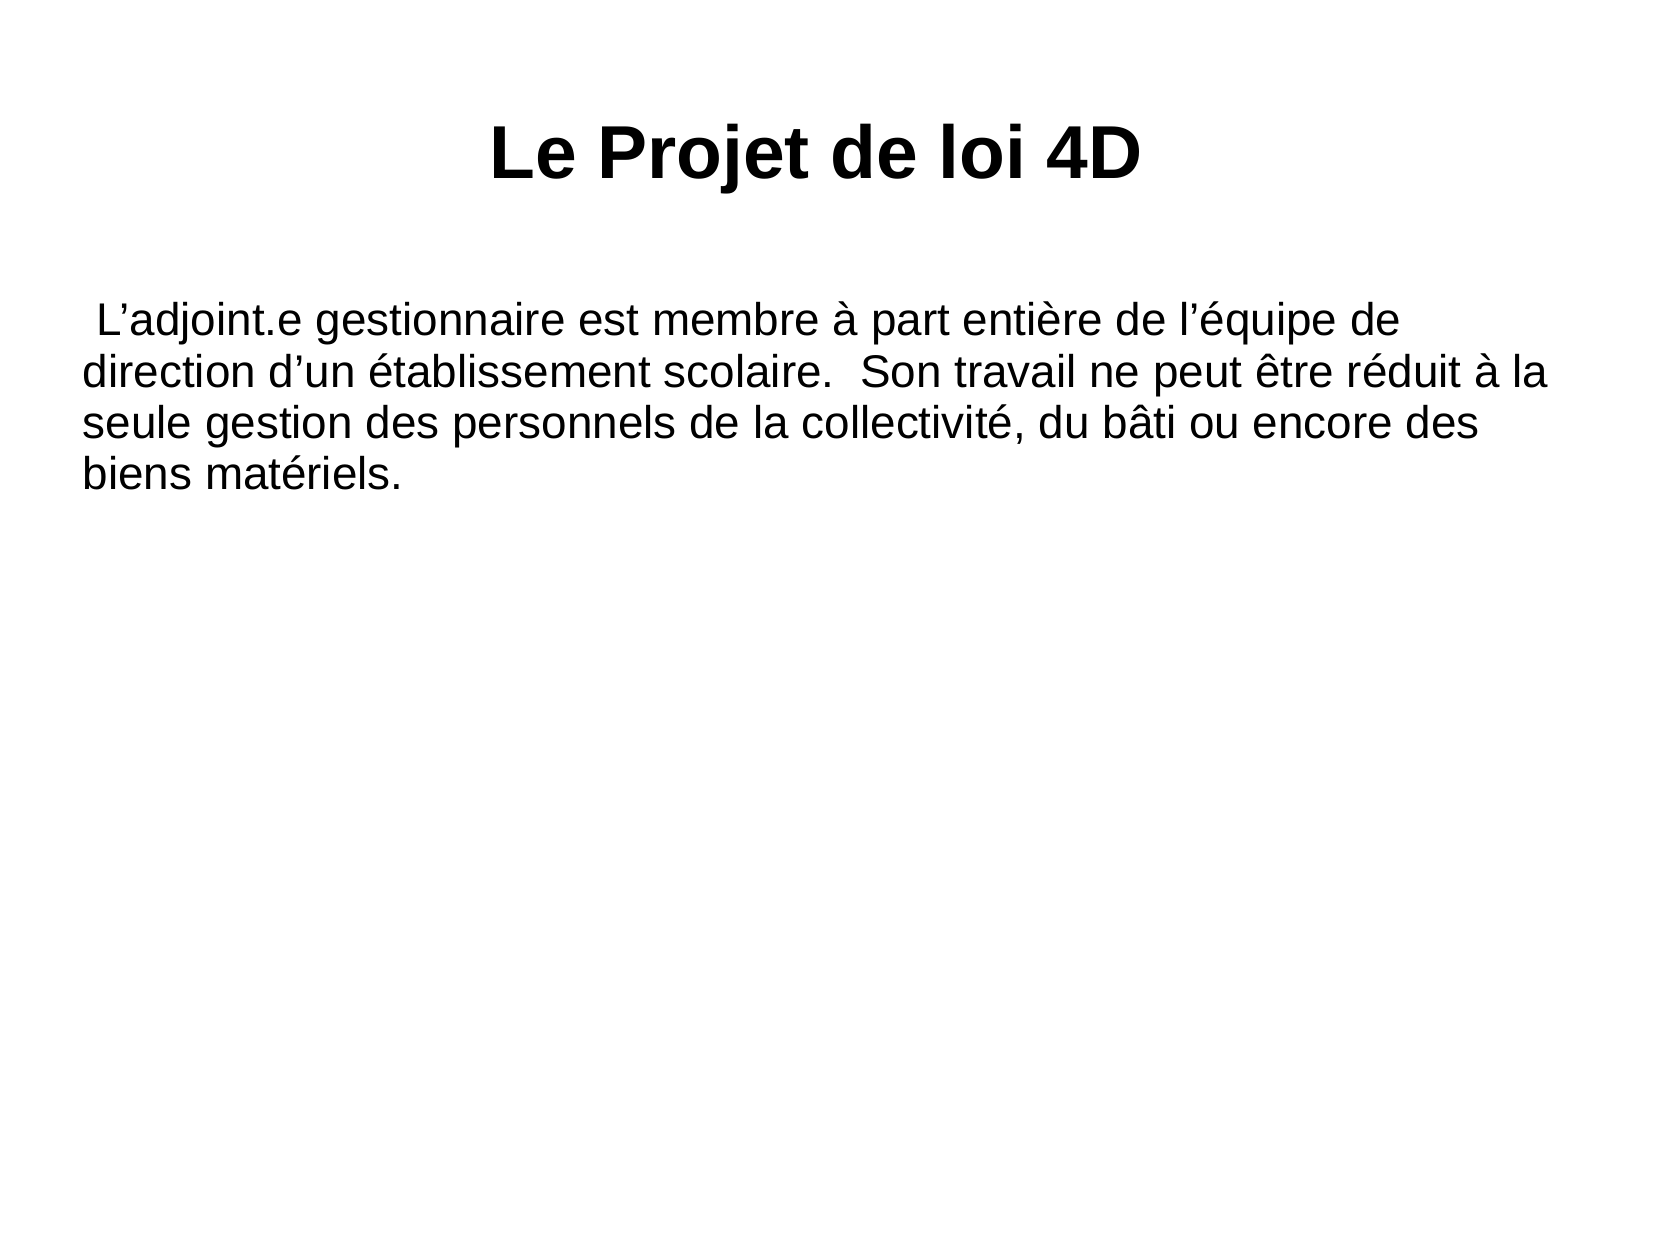

# Le Projet de loi 4D
 L’adjoint.e gestionnaire est membre à part entière de l’équipe de direction d’un établissement scolaire. Son travail ne peut être réduit à la seule gestion des personnels de la collectivité, du bâti ou encore des biens matériels.